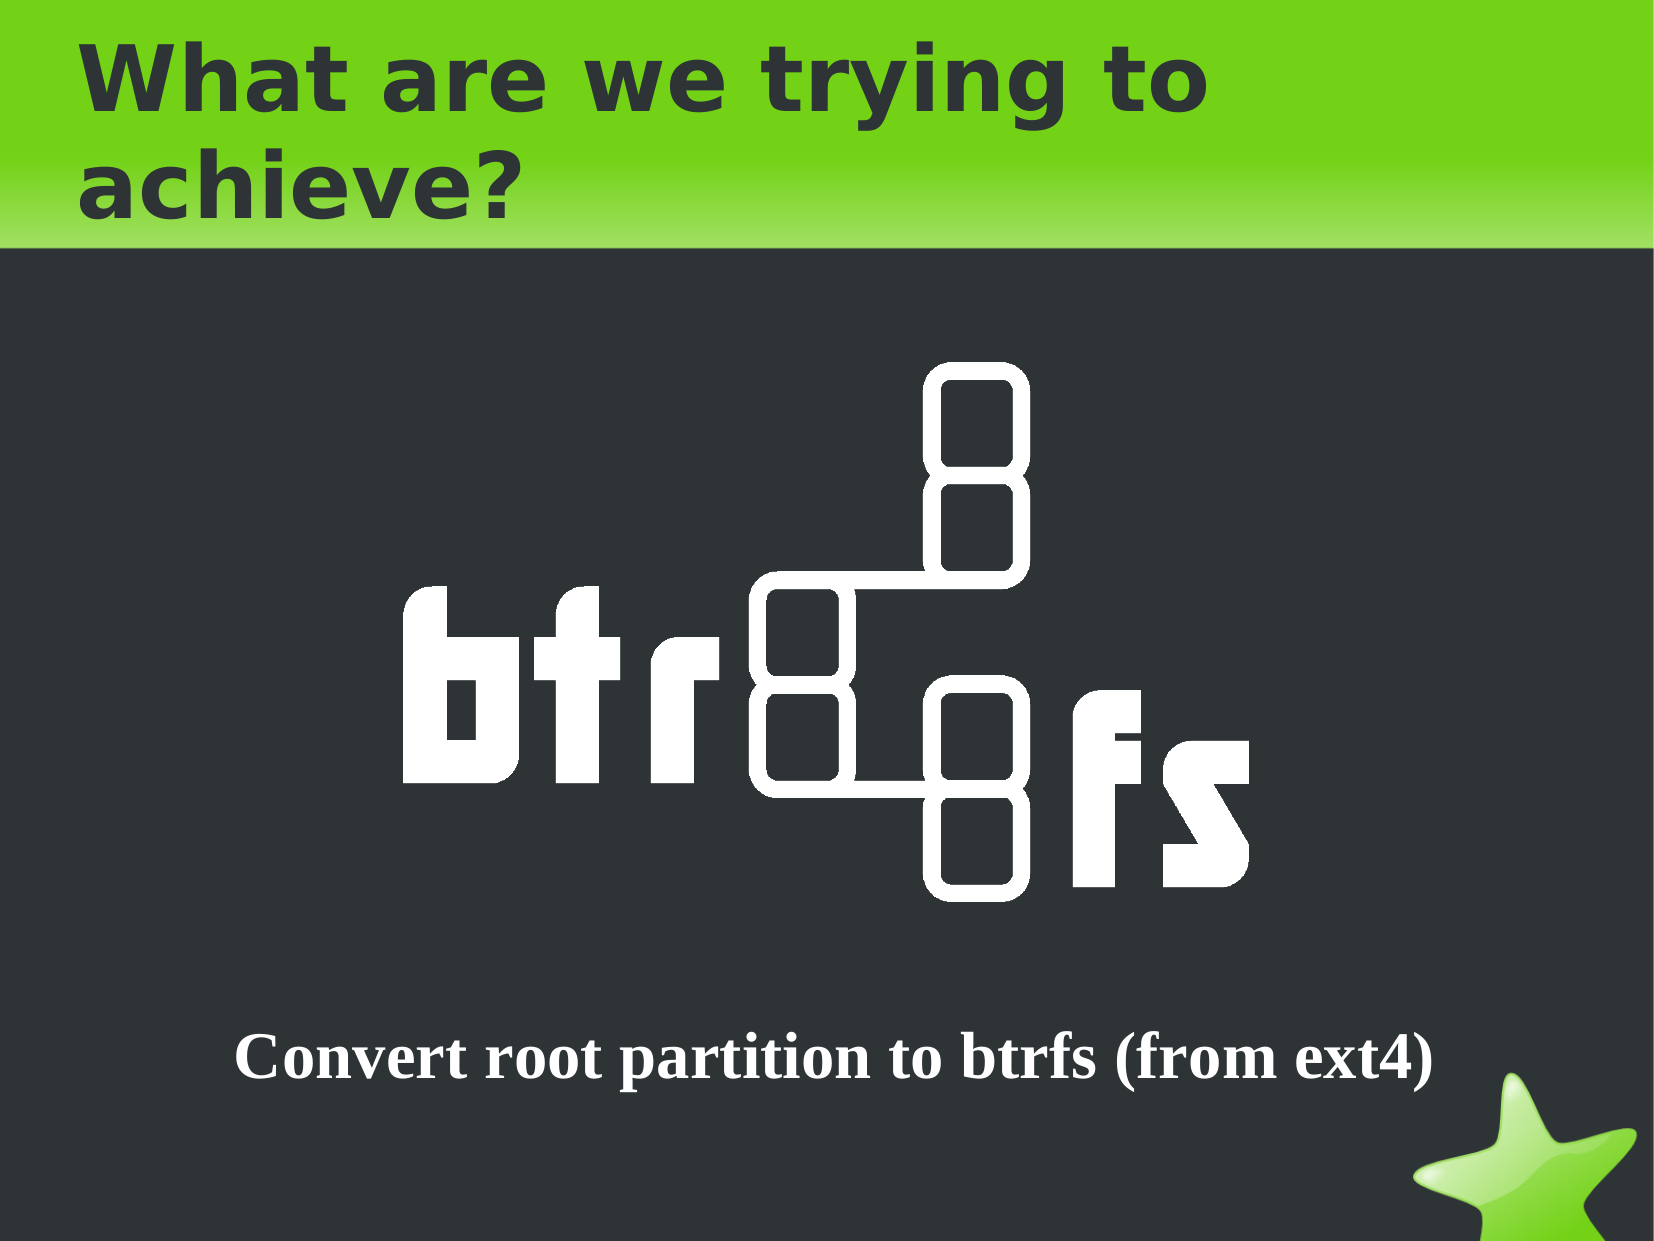

# What are we trying to achieve?
Convert root partition to btrfs (from ext4)